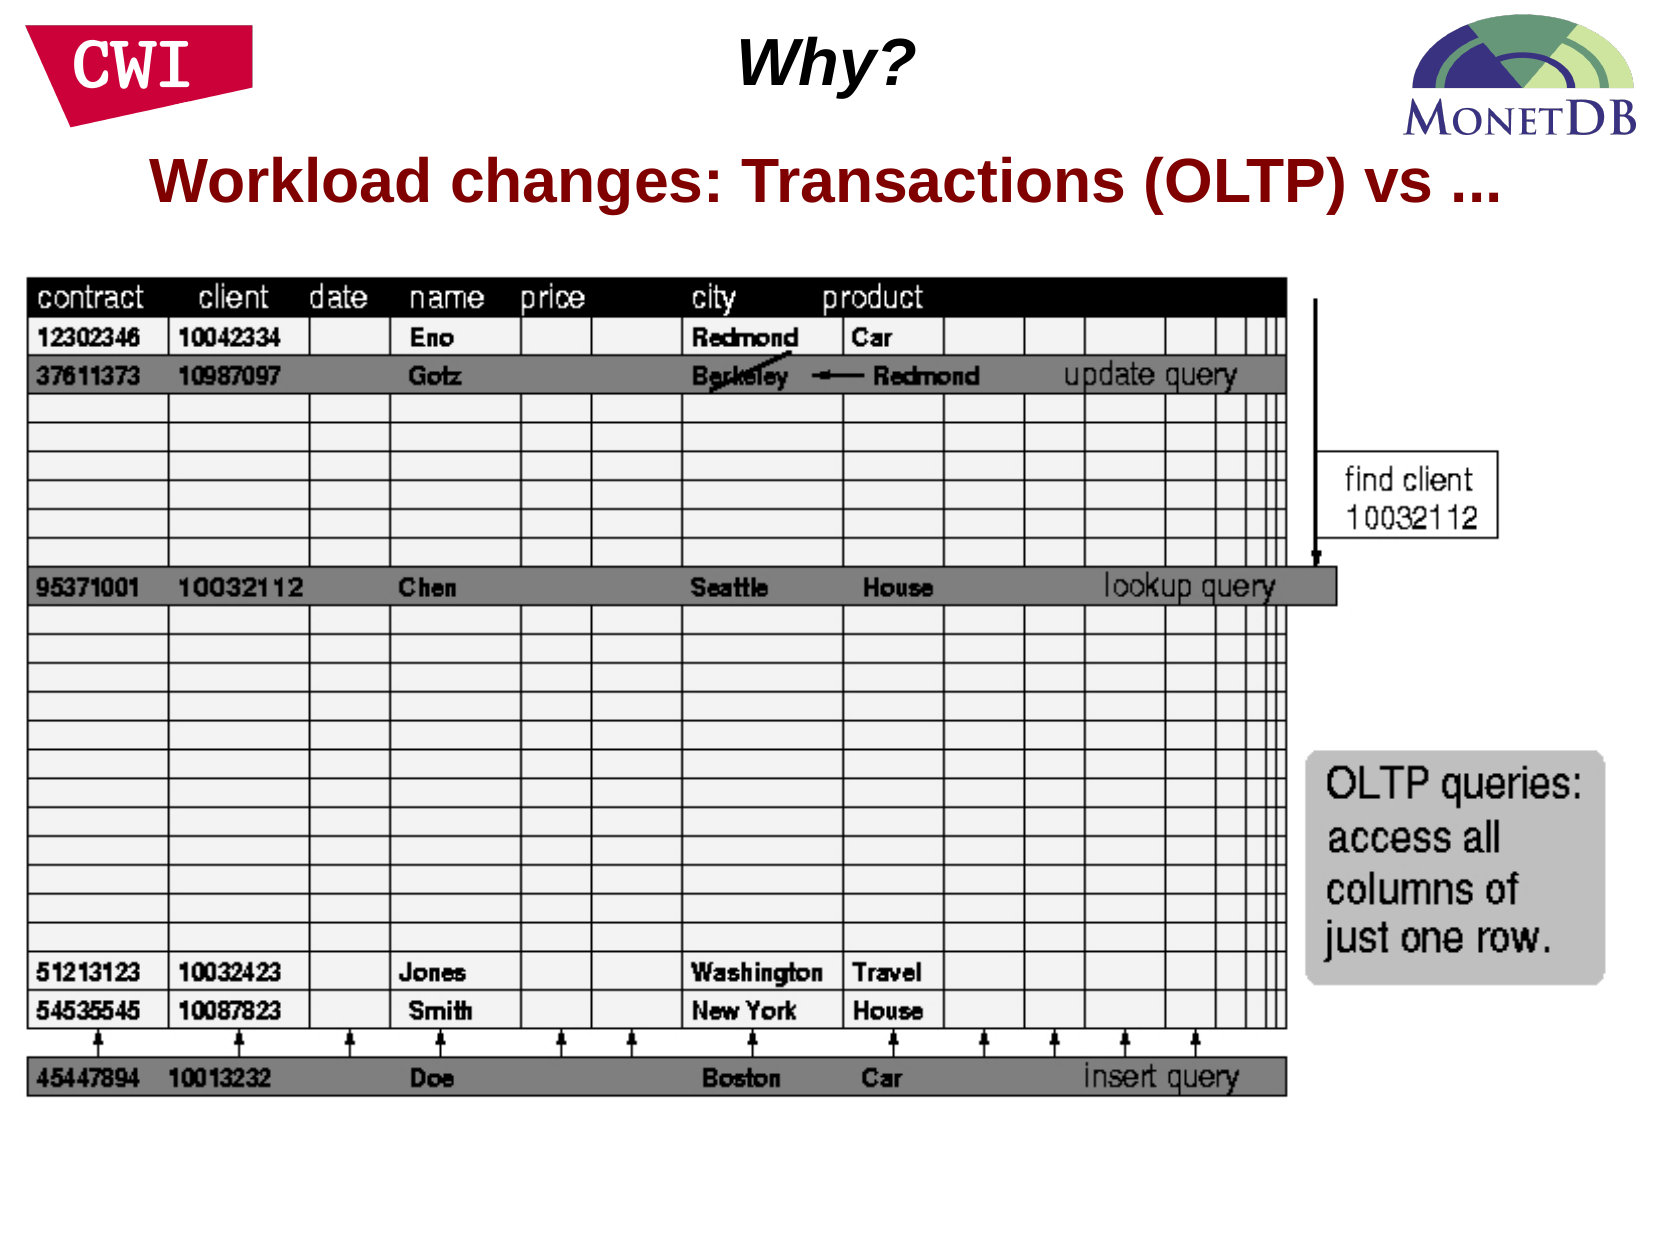

Why?
# Workload changes: Transactions (OLTP) vs ...‏